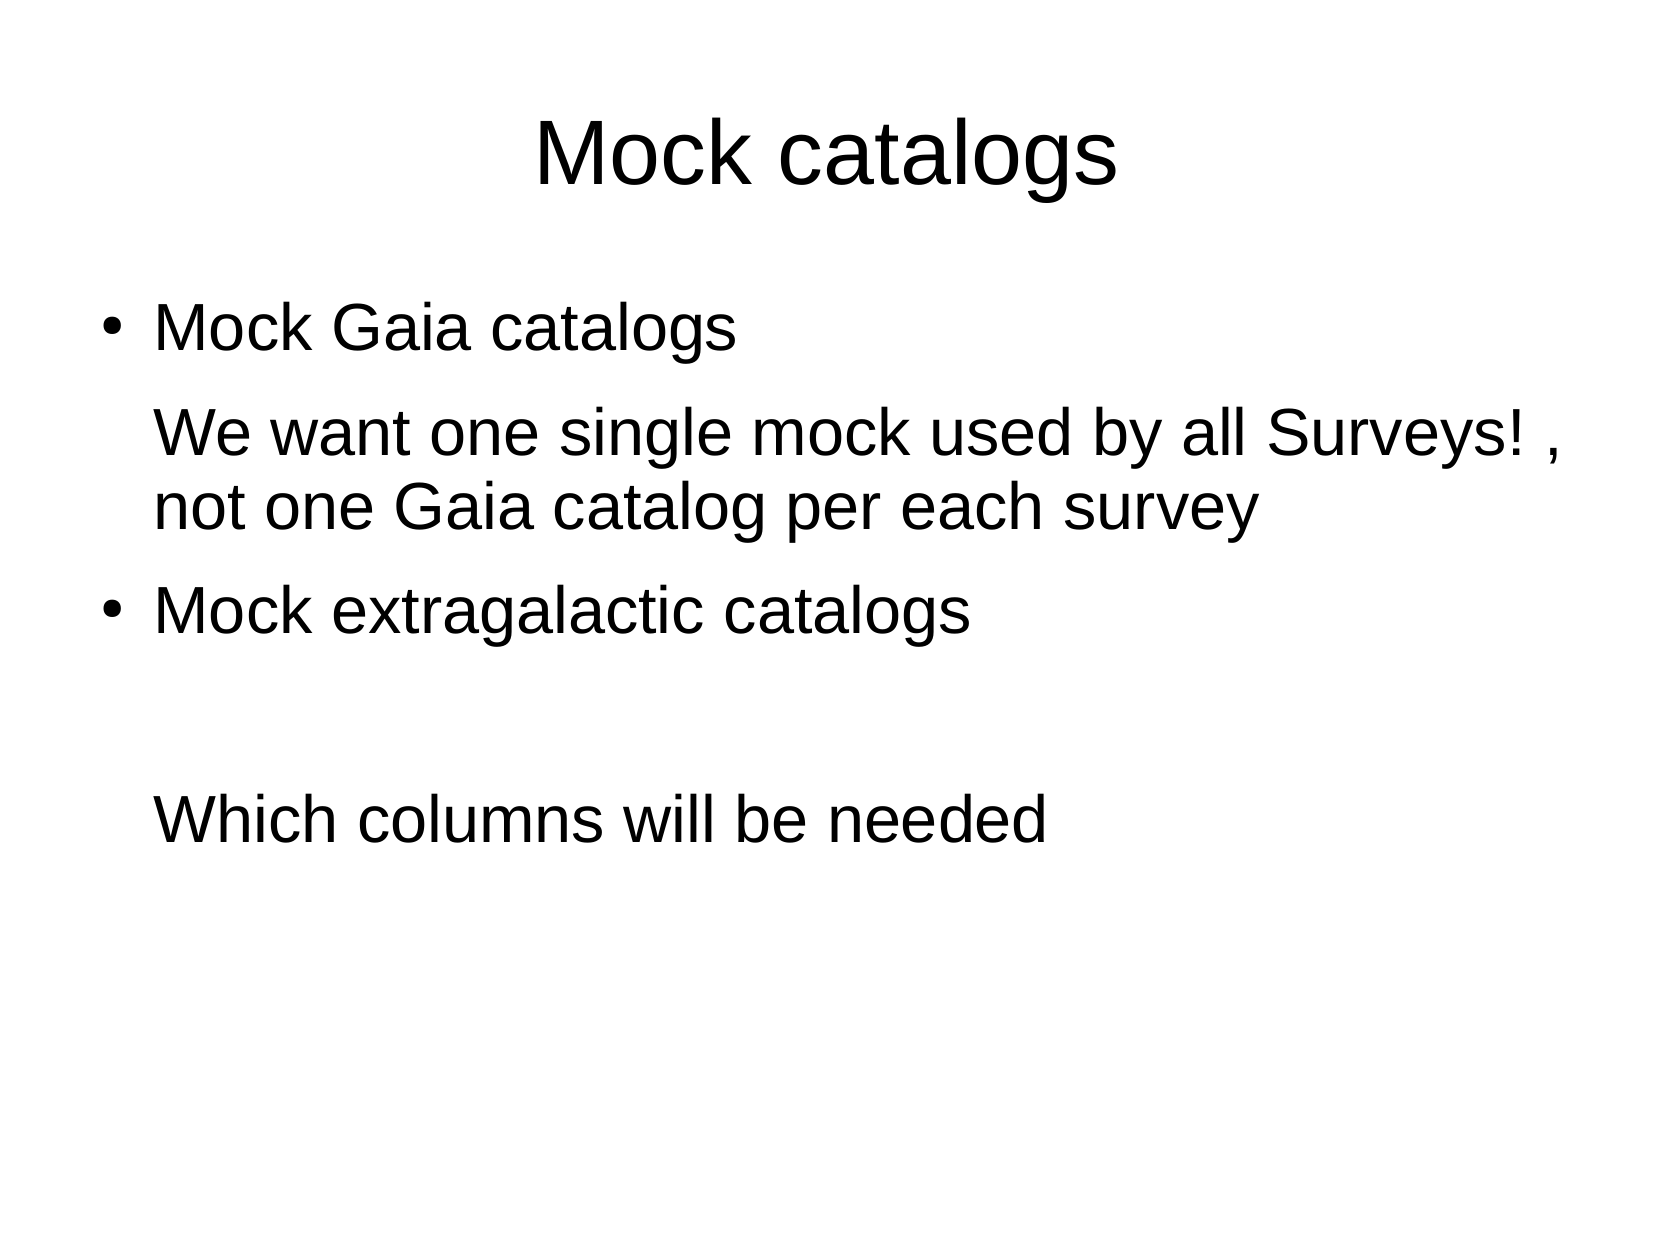

# Mock catalogs
Mock Gaia catalogs
We want one single mock used by all Surveys! , not one Gaia catalog per each survey
Mock extragalactic catalogs
Which columns will be needed